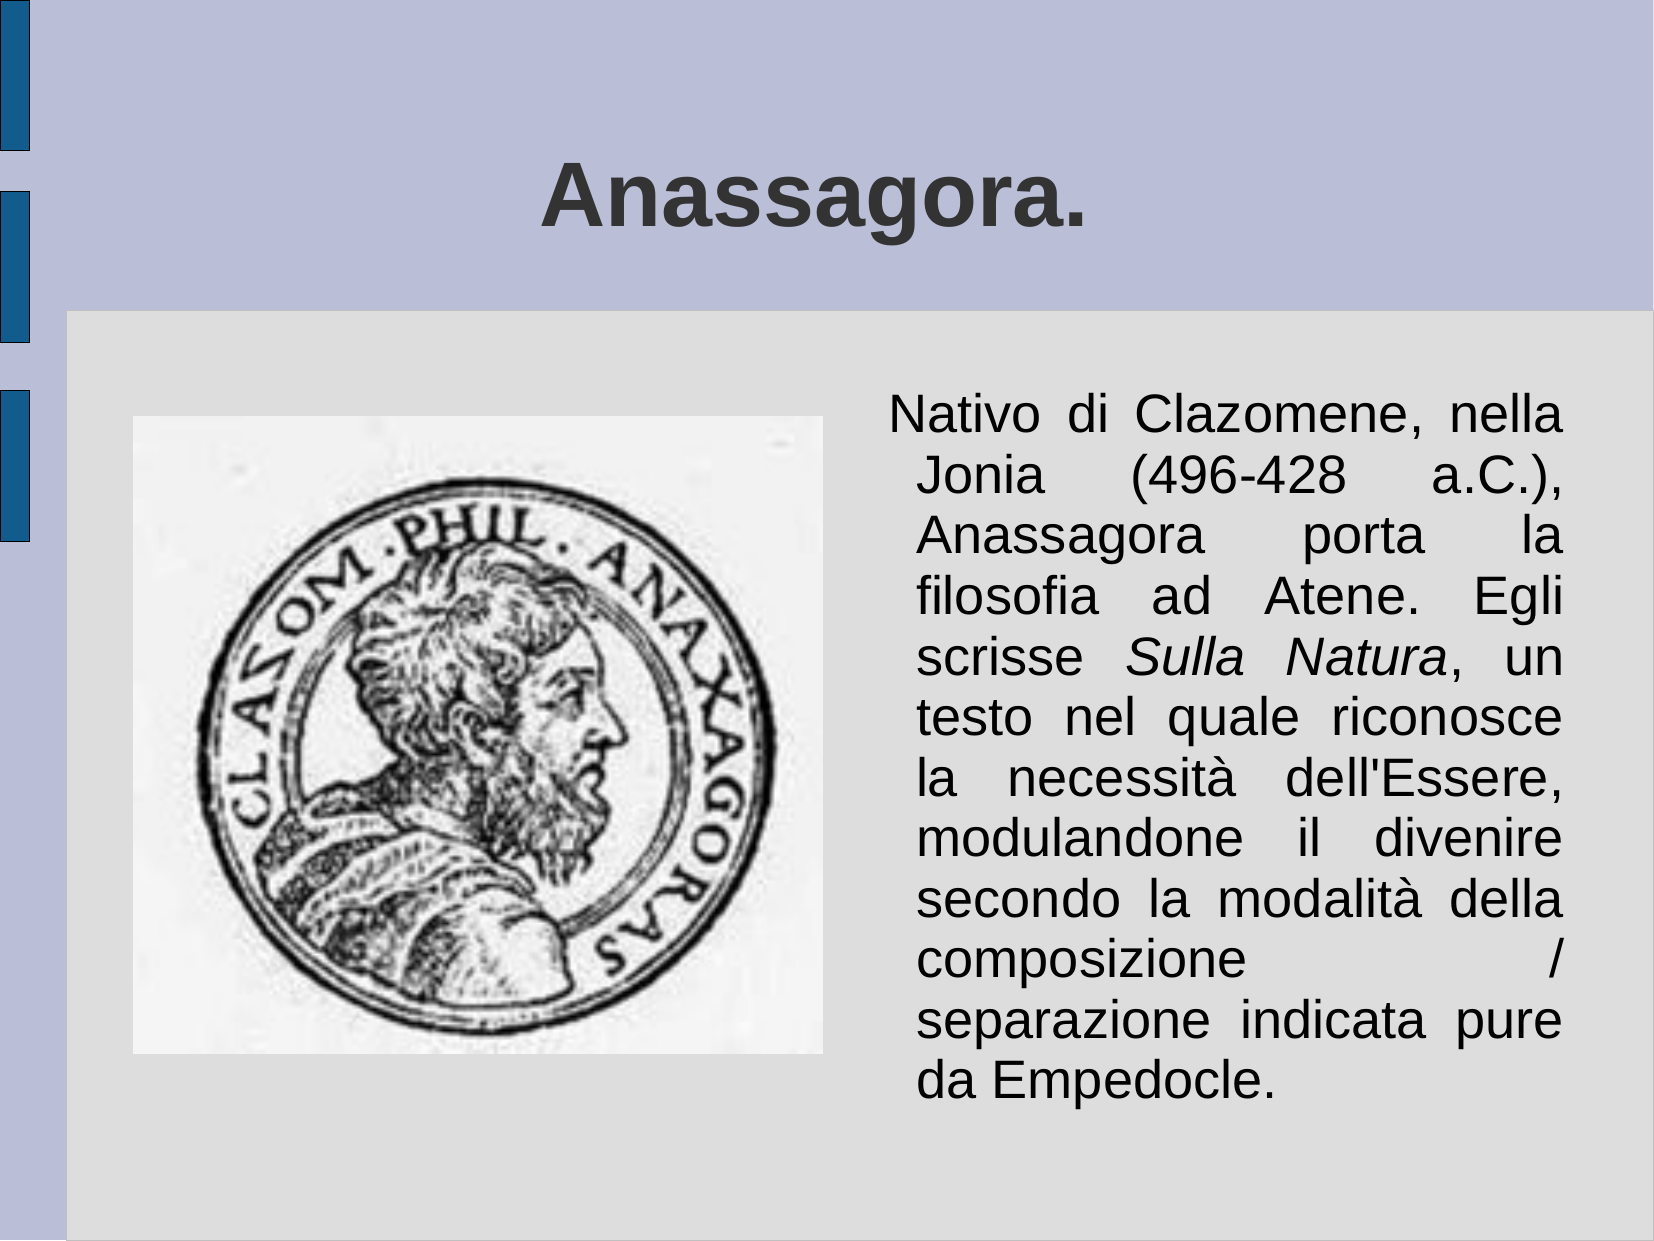

# Anassagora.
 Nativo di Clazomene, nella Jonia (496-428 a.C.), Anassagora porta la filosofia ad Atene. Egli scrisse Sulla Natura, un testo nel quale riconosce la necessità dell'Essere, modulandone il divenire secondo la modalità della composizione / separazione indicata pure da Empedocle.